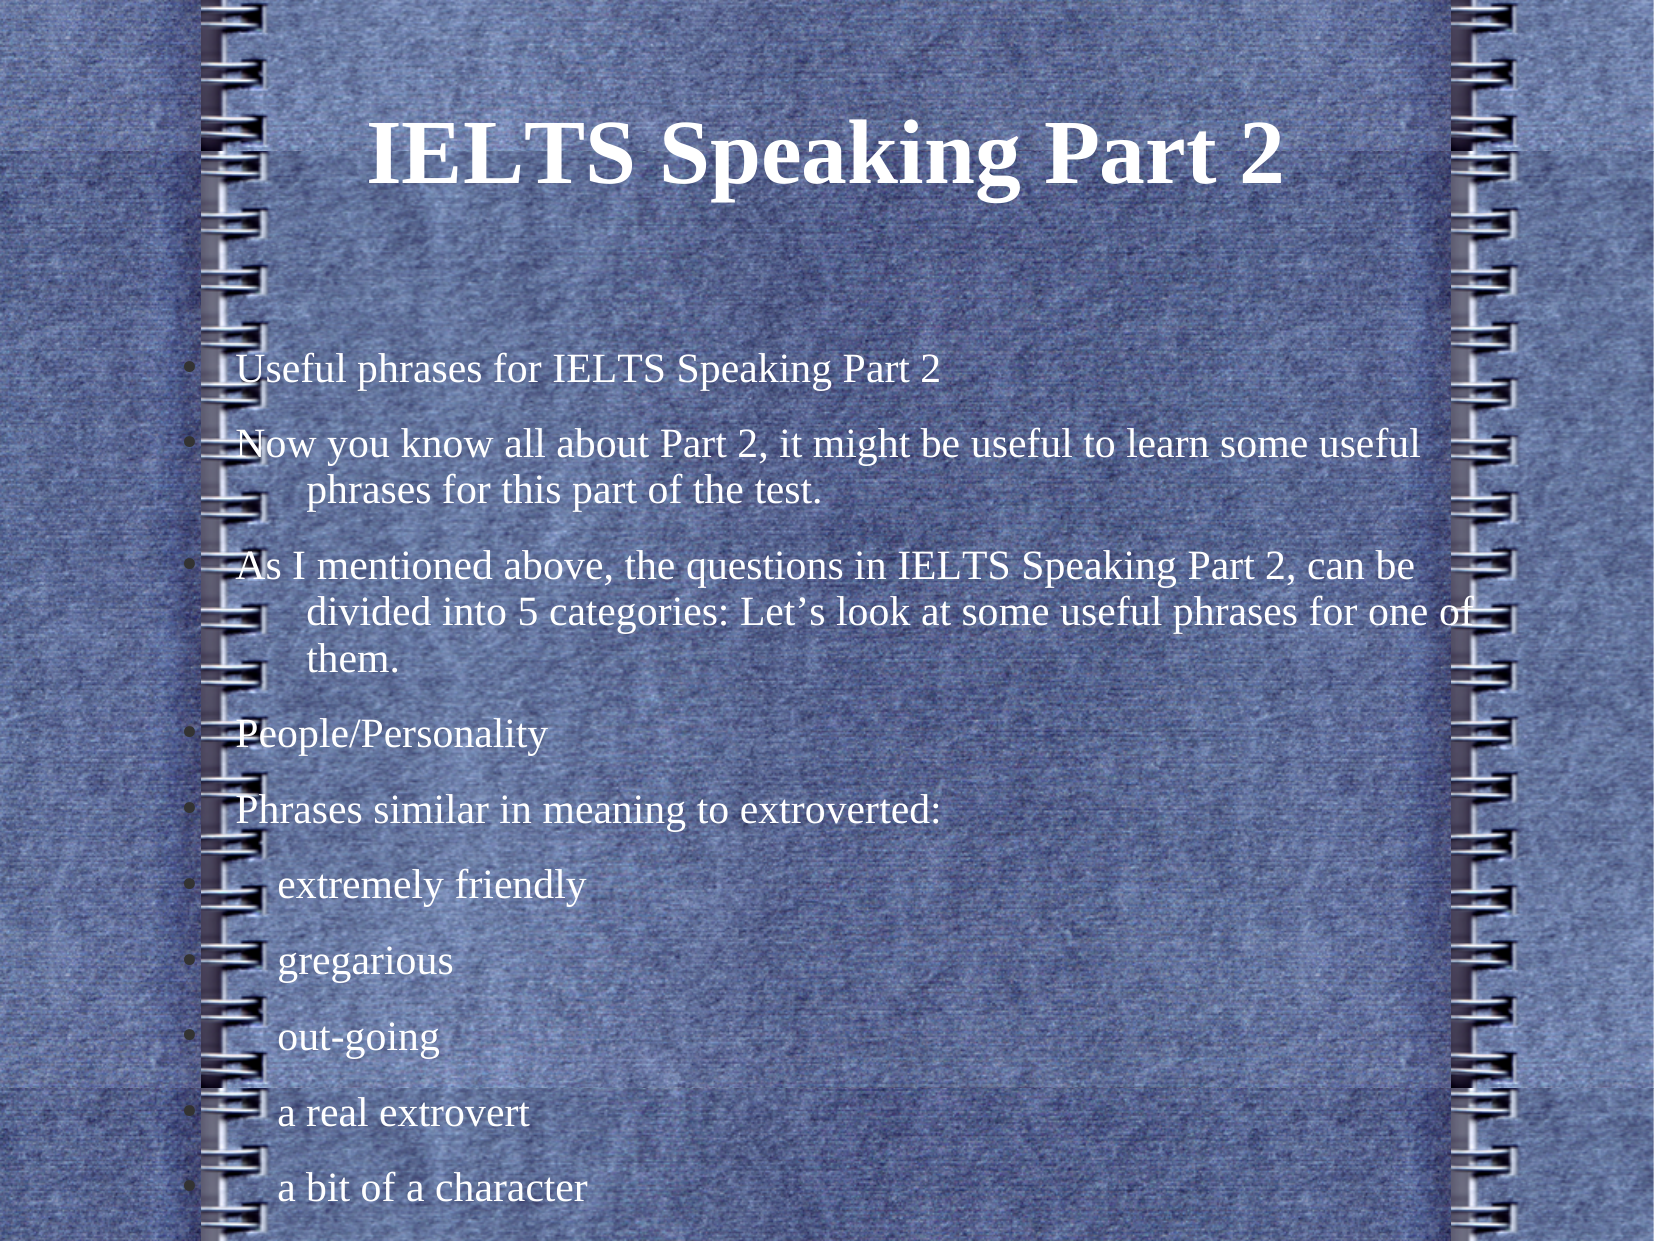

# IELTS Speaking Part 2
Useful phrases for IELTS Speaking Part 2
Now you know all about Part 2, it might be useful to learn some useful phrases for this part of the test.
As I mentioned above, the questions in IELTS Speaking Part 2, can be divided into 5 categories: Let’s look at some useful phrases for one of them.
People/Personality
Phrases similar in meaning to extroverted:
 extremely friendly
 gregarious
 out-going
 a real extrovert
 a bit of a character